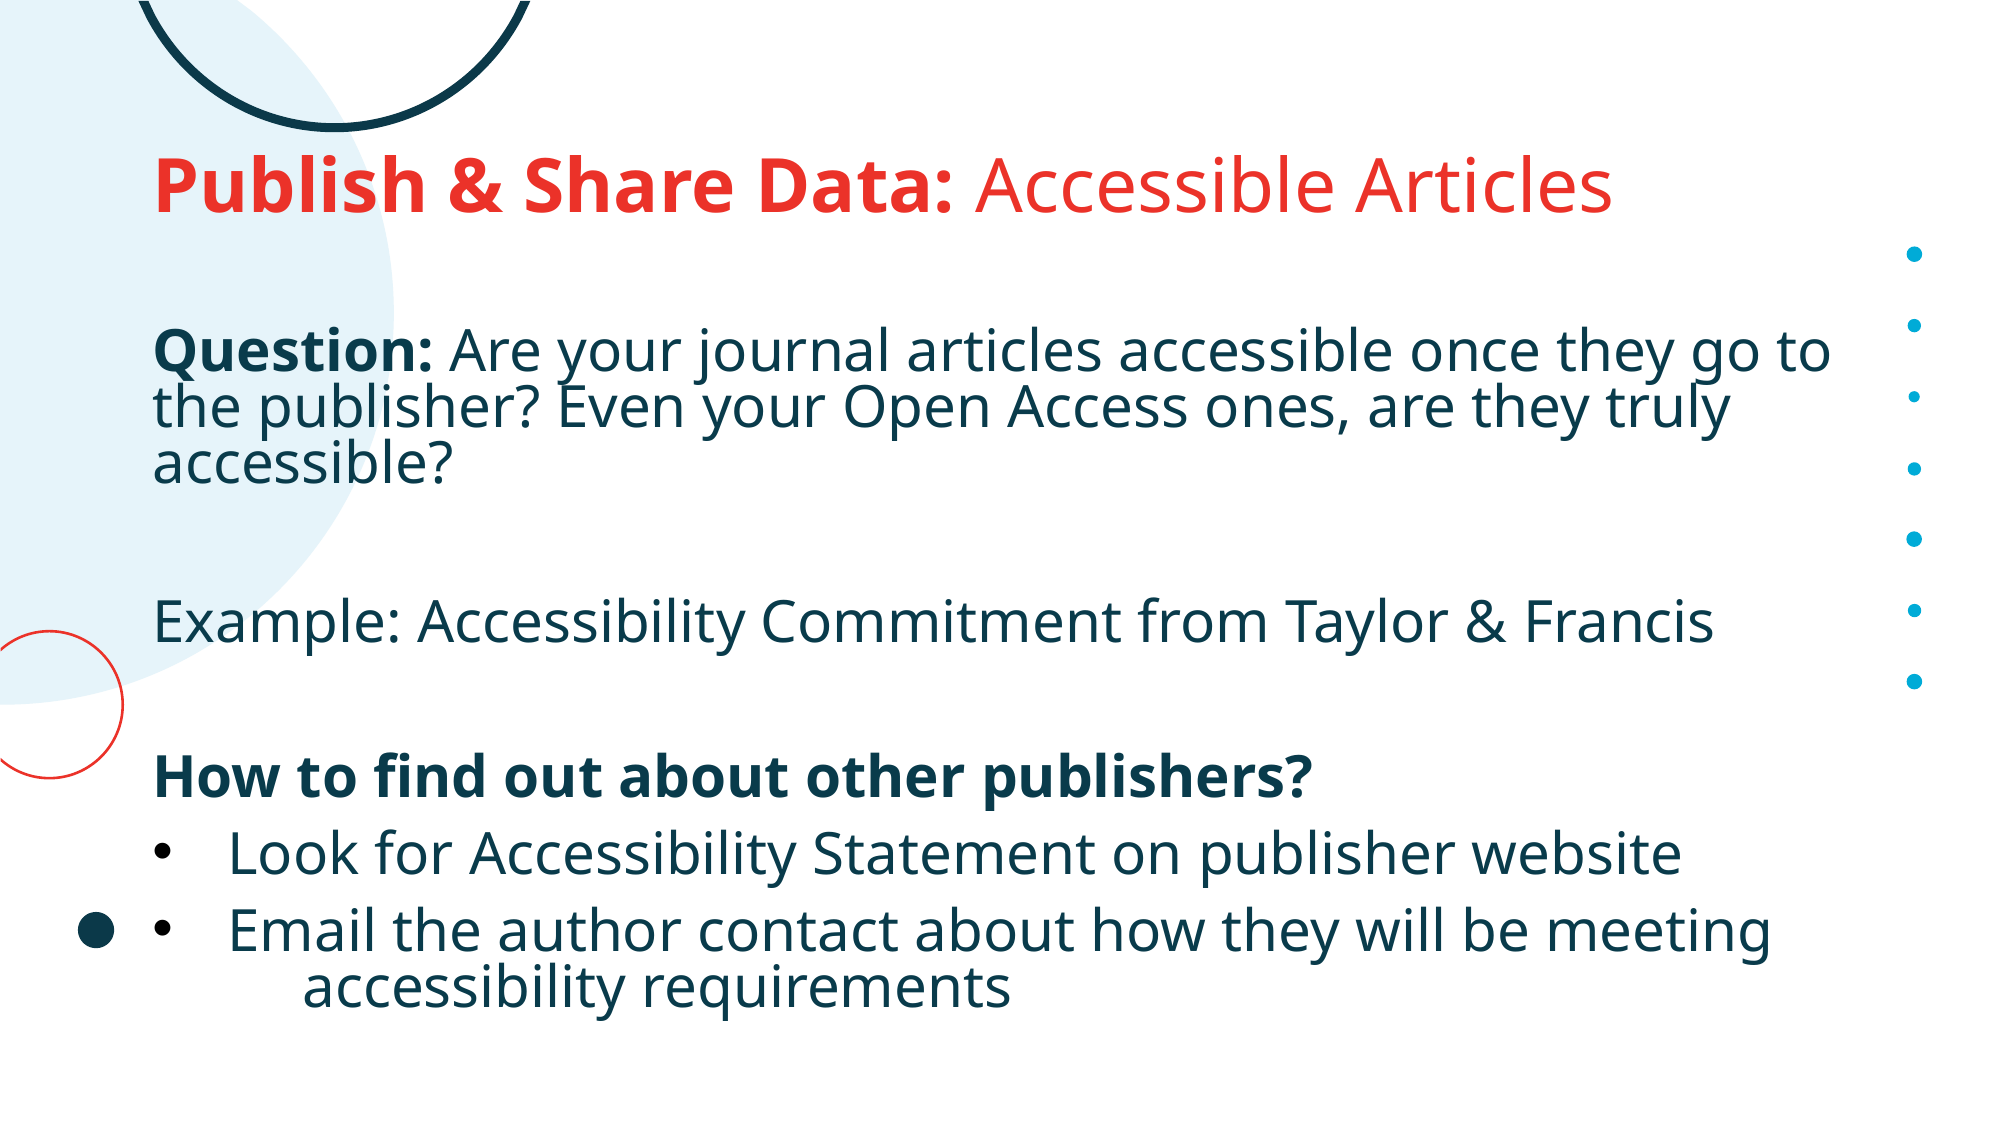

# Publish & Share Data: Accessible Articles
Question: Are your journal articles accessible once they go to the publisher? Even your Open Access ones, are they truly accessible?
Example: Accessibility Commitment from Taylor & Francis
How to find out about other publishers?
Look for Accessibility Statement on publisher website
Email the author contact about how they will be meeting accessibility requirements